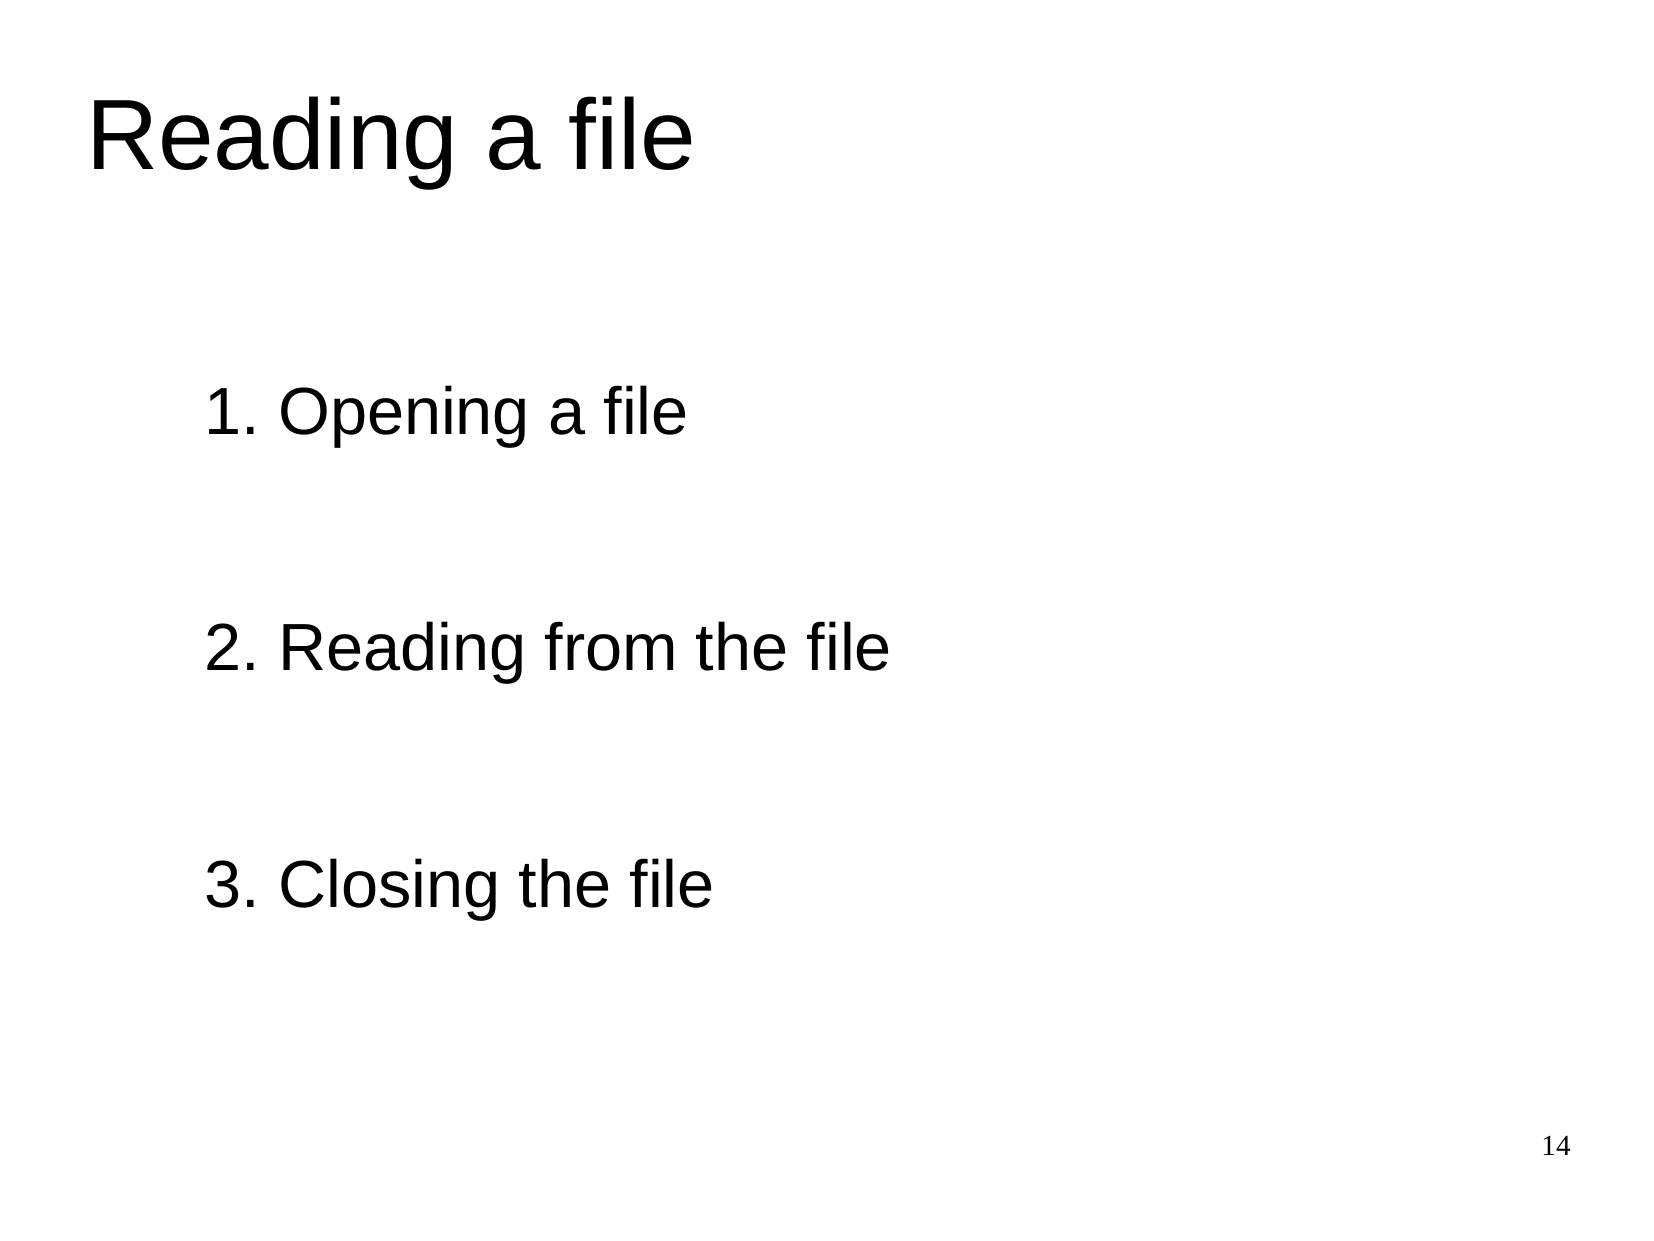

Reading a file
1. Opening a file
2. Reading from the file
3. Closing the file
14